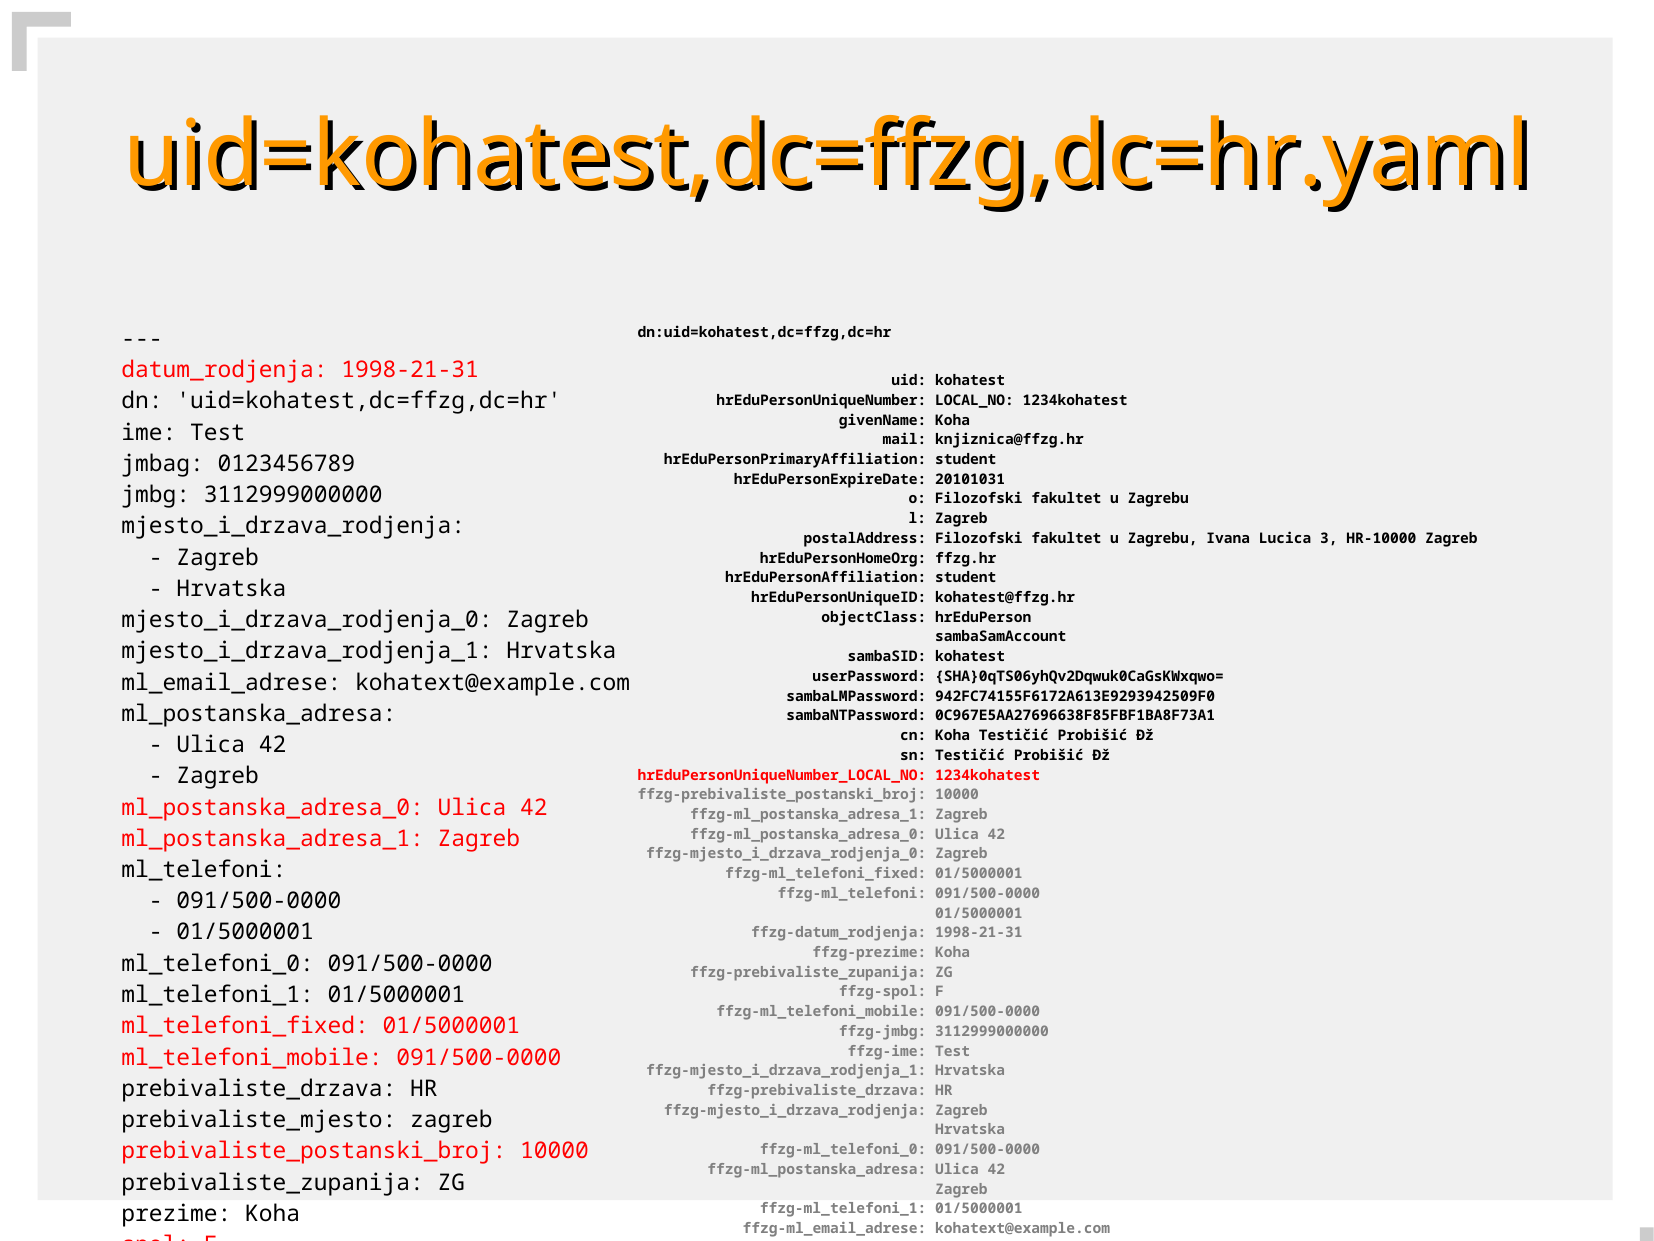

# uid=kohatest,dc=ffzg,dc=hr.yaml
---
datum_rodjenja: 1998-21-31
dn: 'uid=kohatest,dc=ffzg,dc=hr'
ime: Test
jmbag: 0123456789
jmbg: 3112999000000
mjesto_i_drzava_rodjenja:
 - Zagreb
 - Hrvatska
mjesto_i_drzava_rodjenja_0: Zagreb
mjesto_i_drzava_rodjenja_1: Hrvatska
ml_email_adrese: kohatext@example.com
ml_postanska_adresa:
 - Ulica 42
 - Zagreb
ml_postanska_adresa_0: Ulica 42
ml_postanska_adresa_1: Zagreb
ml_telefoni:
 - 091/500-0000
 - 01/5000001
ml_telefoni_0: 091/500-0000
ml_telefoni_1: 01/5000001
ml_telefoni_fixed: 01/5000001
ml_telefoni_mobile: 091/500-0000
prebivaliste_drzava: HR
prebivaliste_mjesto: zagreb
prebivaliste_postanski_broj: 10000
prebivaliste_zupanija: ZG
prezime: Koha
spol: F
dn:uid=kohatest,dc=ffzg,dc=hr
 uid: kohatest
 hrEduPersonUniqueNumber: LOCAL_NO: 1234kohatest
 givenName: Koha
 mail: knjiznica@ffzg.hr
 hrEduPersonPrimaryAffiliation: student
 hrEduPersonExpireDate: 20101031
 o: Filozofski fakultet u Zagrebu
 l: Zagreb
 postalAddress: Filozofski fakultet u Zagrebu, Ivana Lucica 3, HR-10000 Zagreb
 hrEduPersonHomeOrg: ffzg.hr
 hrEduPersonAffiliation: student
 hrEduPersonUniqueID: kohatest@ffzg.hr
 objectClass: hrEduPerson
 sambaSamAccount
 sambaSID: kohatest
 userPassword: {SHA}0qTS06yhQv2Dqwuk0CaGsKWxqwo=
 sambaLMPassword: 942FC74155F6172A613E9293942509F0
 sambaNTPassword: 0C967E5AA27696638F85FBF1BA8F73A1
 cn: Koha Testičić Probišić Đž
 sn: Testičić Probišić Đž
hrEduPersonUniqueNumber_LOCAL_NO: 1234kohatest
ffzg-prebivaliste_postanski_broj: 10000
 ffzg-ml_postanska_adresa_1: Zagreb
 ffzg-ml_postanska_adresa_0: Ulica 42
 ffzg-mjesto_i_drzava_rodjenja_0: Zagreb
 ffzg-ml_telefoni_fixed: 01/5000001
 ffzg-ml_telefoni: 091/500-0000
 01/5000001
 ffzg-datum_rodjenja: 1998-21-31
 ffzg-prezime: Koha
 ffzg-prebivaliste_zupanija: ZG
 ffzg-spol: F
 ffzg-ml_telefoni_mobile: 091/500-0000
 ffzg-jmbg: 3112999000000
 ffzg-ime: Test
 ffzg-mjesto_i_drzava_rodjenja_1: Hrvatska
 ffzg-prebivaliste_drzava: HR
 ffzg-mjesto_i_drzava_rodjenja: Zagreb
 Hrvatska
 ffzg-ml_telefoni_0: 091/500-0000
 ffzg-ml_postanska_adresa: Ulica 42
 Zagreb
 ffzg-ml_telefoni_1: 01/5000001
 ffzg-ml_email_adrese: kohatext@example.com
 ffzg-jmbag: 0123456789
 ffzg-prebivaliste_mjesto: zagreb
 ffzg-dn: uid=kohatest,dc=ffzg,dc=hr